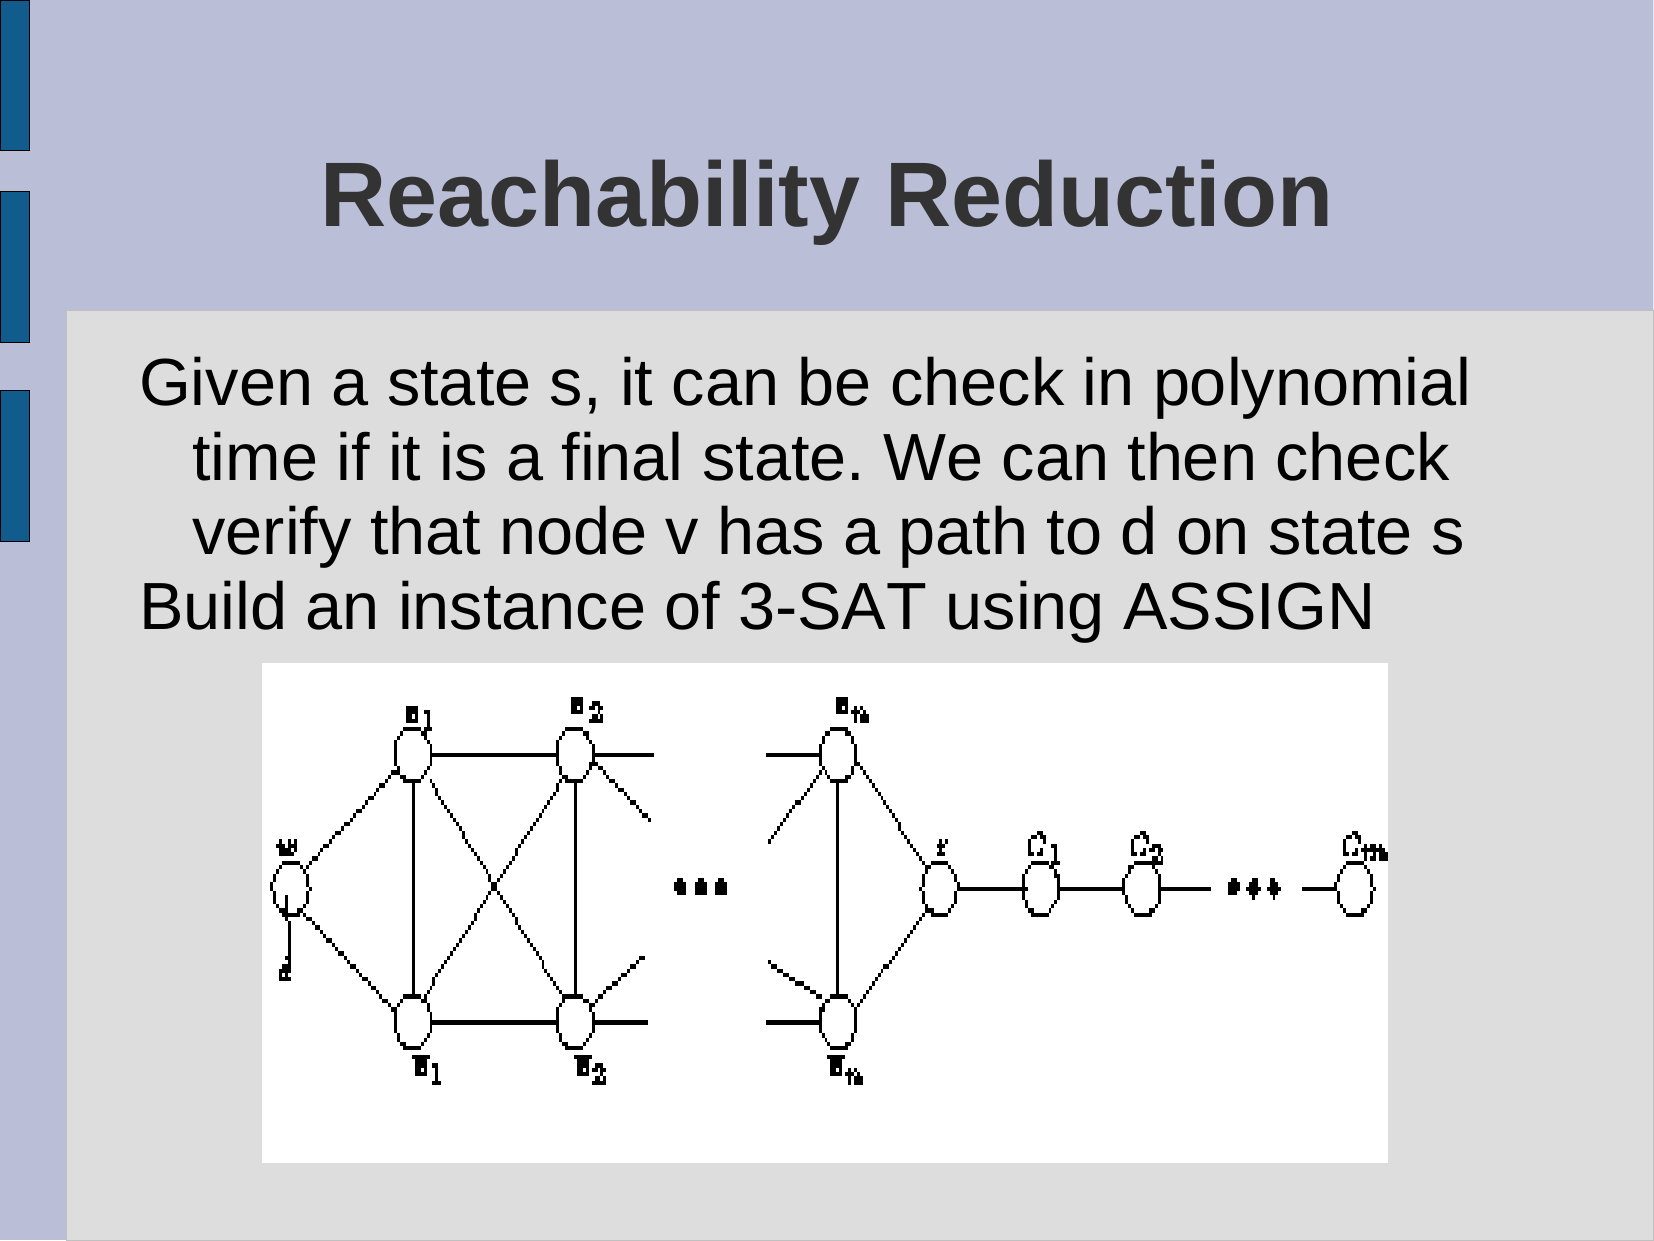

# Reachability Reduction
Given a state s, it can be check in polynomial time if it is a final state. We can then check verify that node v has a path to d on state s
Build an instance of 3-SAT using ASSIGN